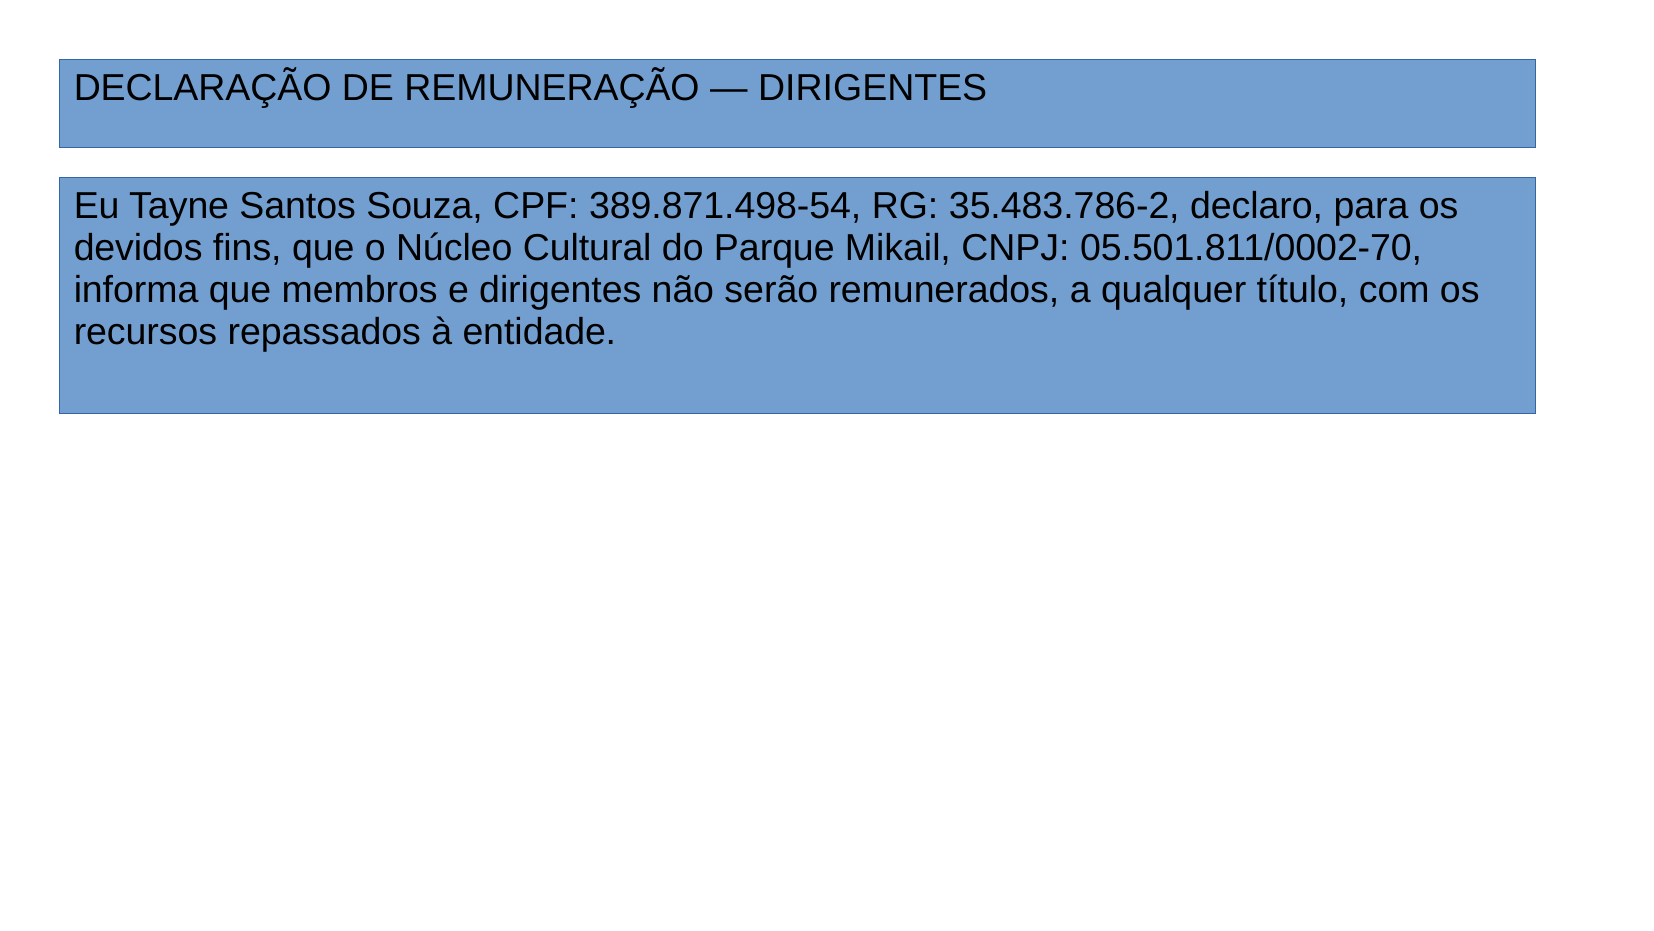

DECLARAÇÃO DE REMUNERAÇÃO — DIRIGENTES
Eu Tayne Santos Souza, CPF: 389.871.498-54, RG: 35.483.786-2, declaro, para os devidos fins, que o Núcleo Cultural do Parque Mikail, CNPJ: 05.501.811/0002-70, informa que membros e dirigentes não serão remunerados, a qualquer título, com os recursos repassados à entidade.